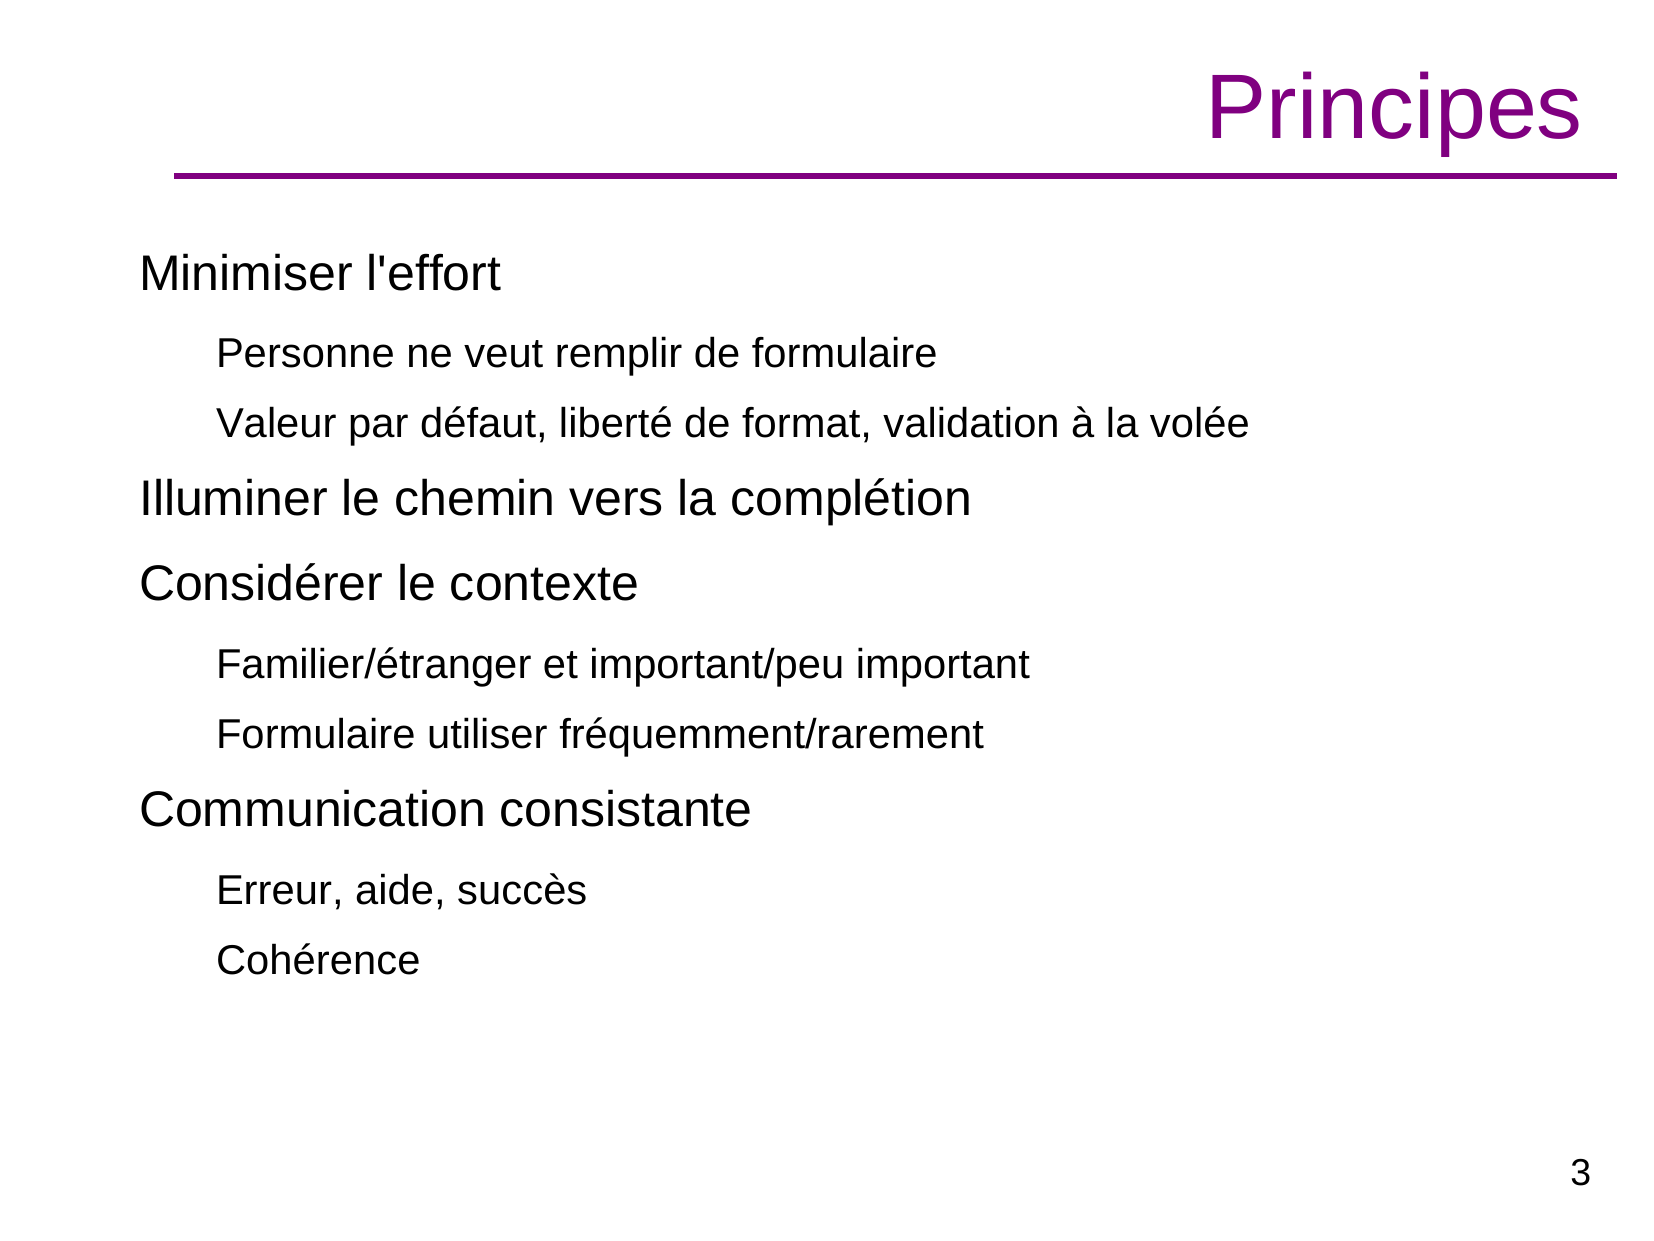

# Principes
Minimiser l'effort
Personne ne veut remplir de formulaire
Valeur par défaut, liberté de format, validation à la volée
Illuminer le chemin vers la complétion
Considérer le contexte
Familier/étranger et important/peu important
Formulaire utiliser fréquemment/rarement
Communication consistante
Erreur, aide, succès
Cohérence